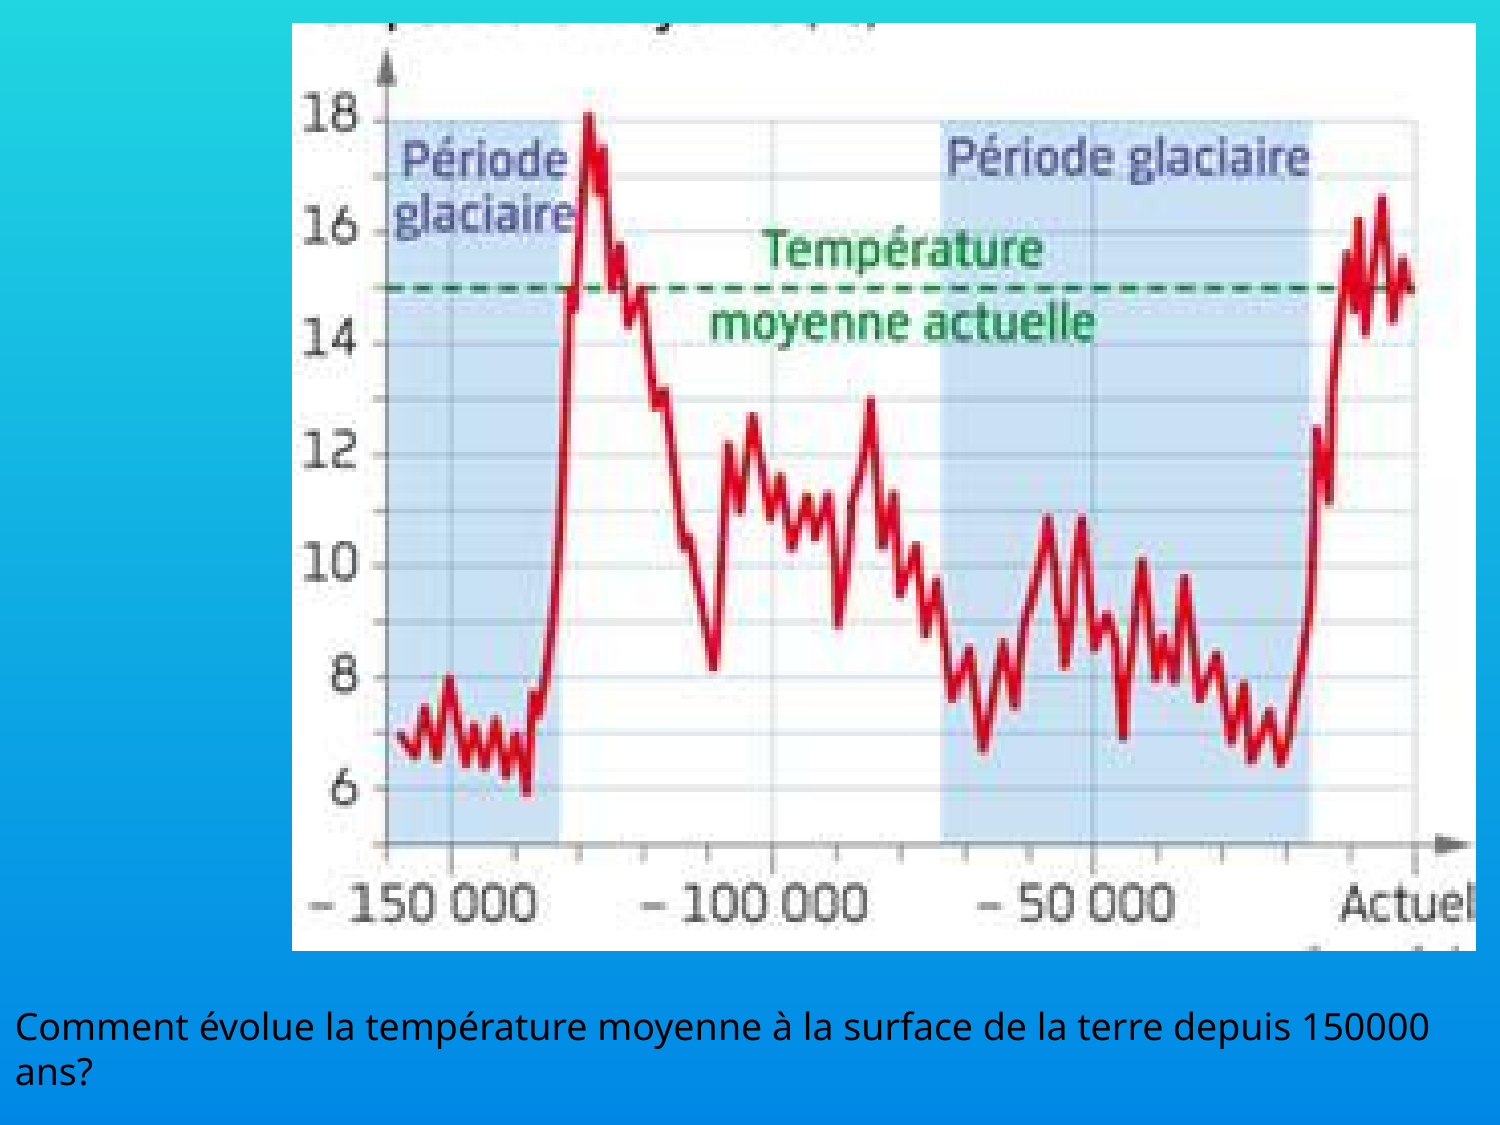

#
Comment évolue la température moyenne à la surface de la terre depuis 150000 ans?